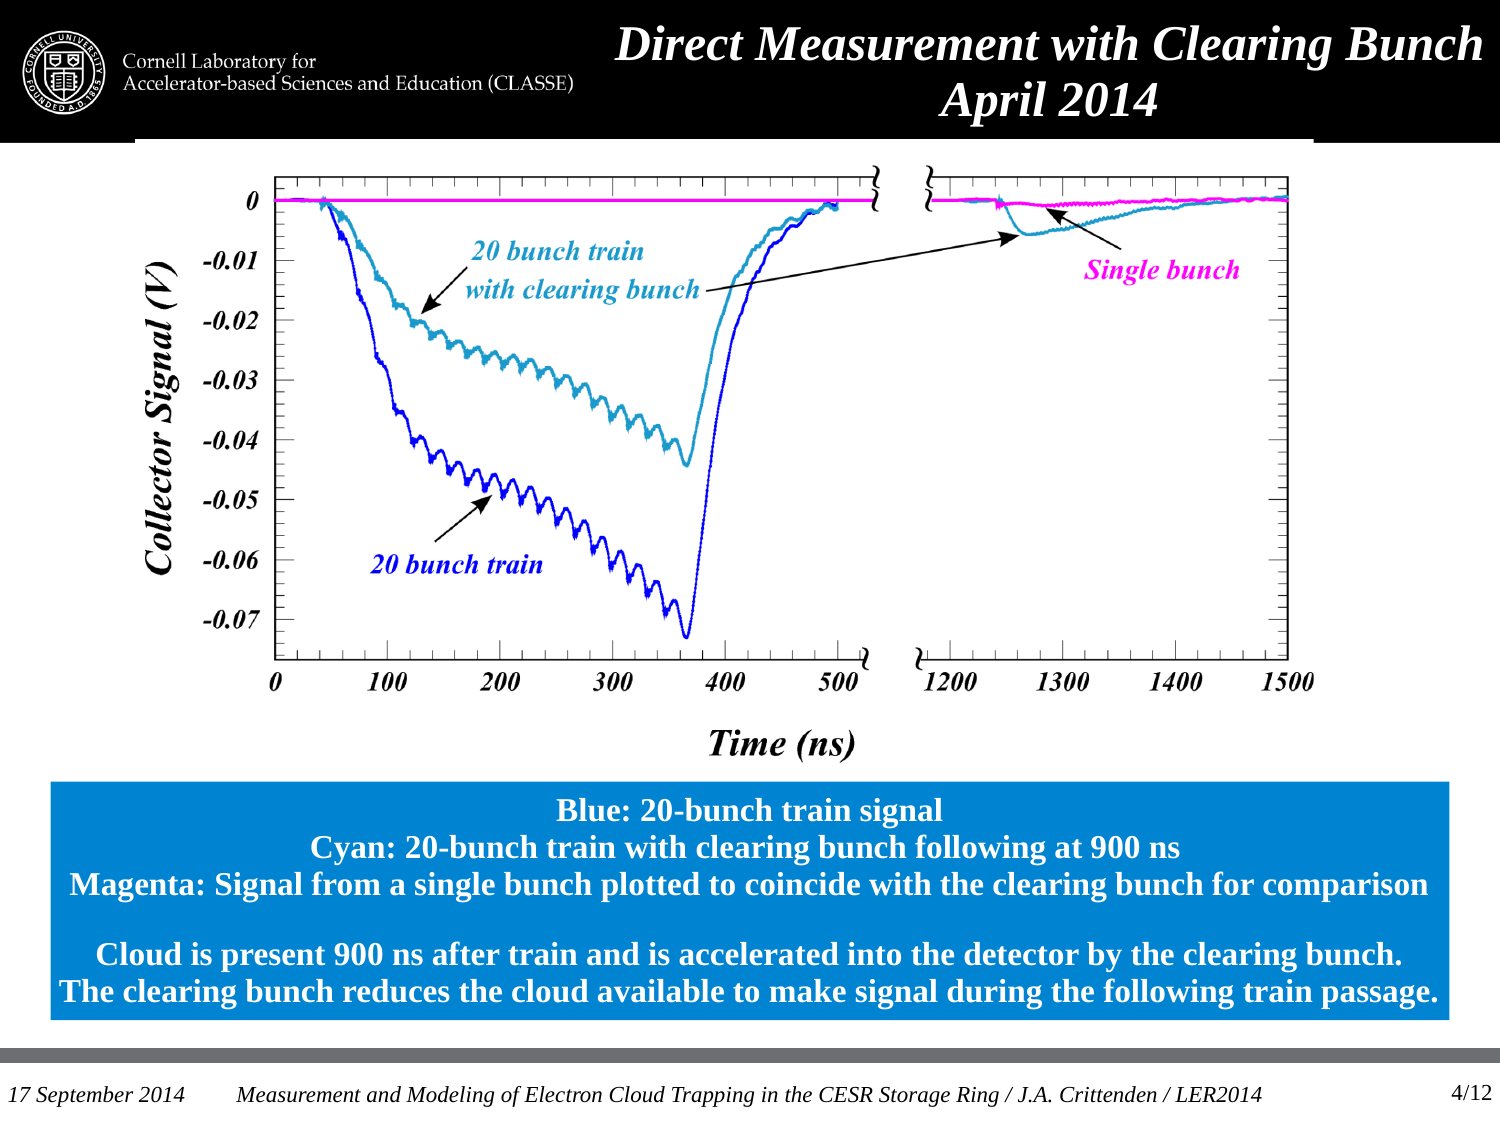

# Direct Measurement with Clearing Bunch April 2014
Blue: 20-bunch train signal
Cyan: 20-bunch train with clearing bunch following at 900 ns
Magenta: Signal from a single bunch plotted to coincide with the clearing bunch for comparison
Cloud is present 900 ns after train and is accelerated into the detector by the clearing bunch.
The clearing bunch reduces the cloud available to make signal during the following train passage.